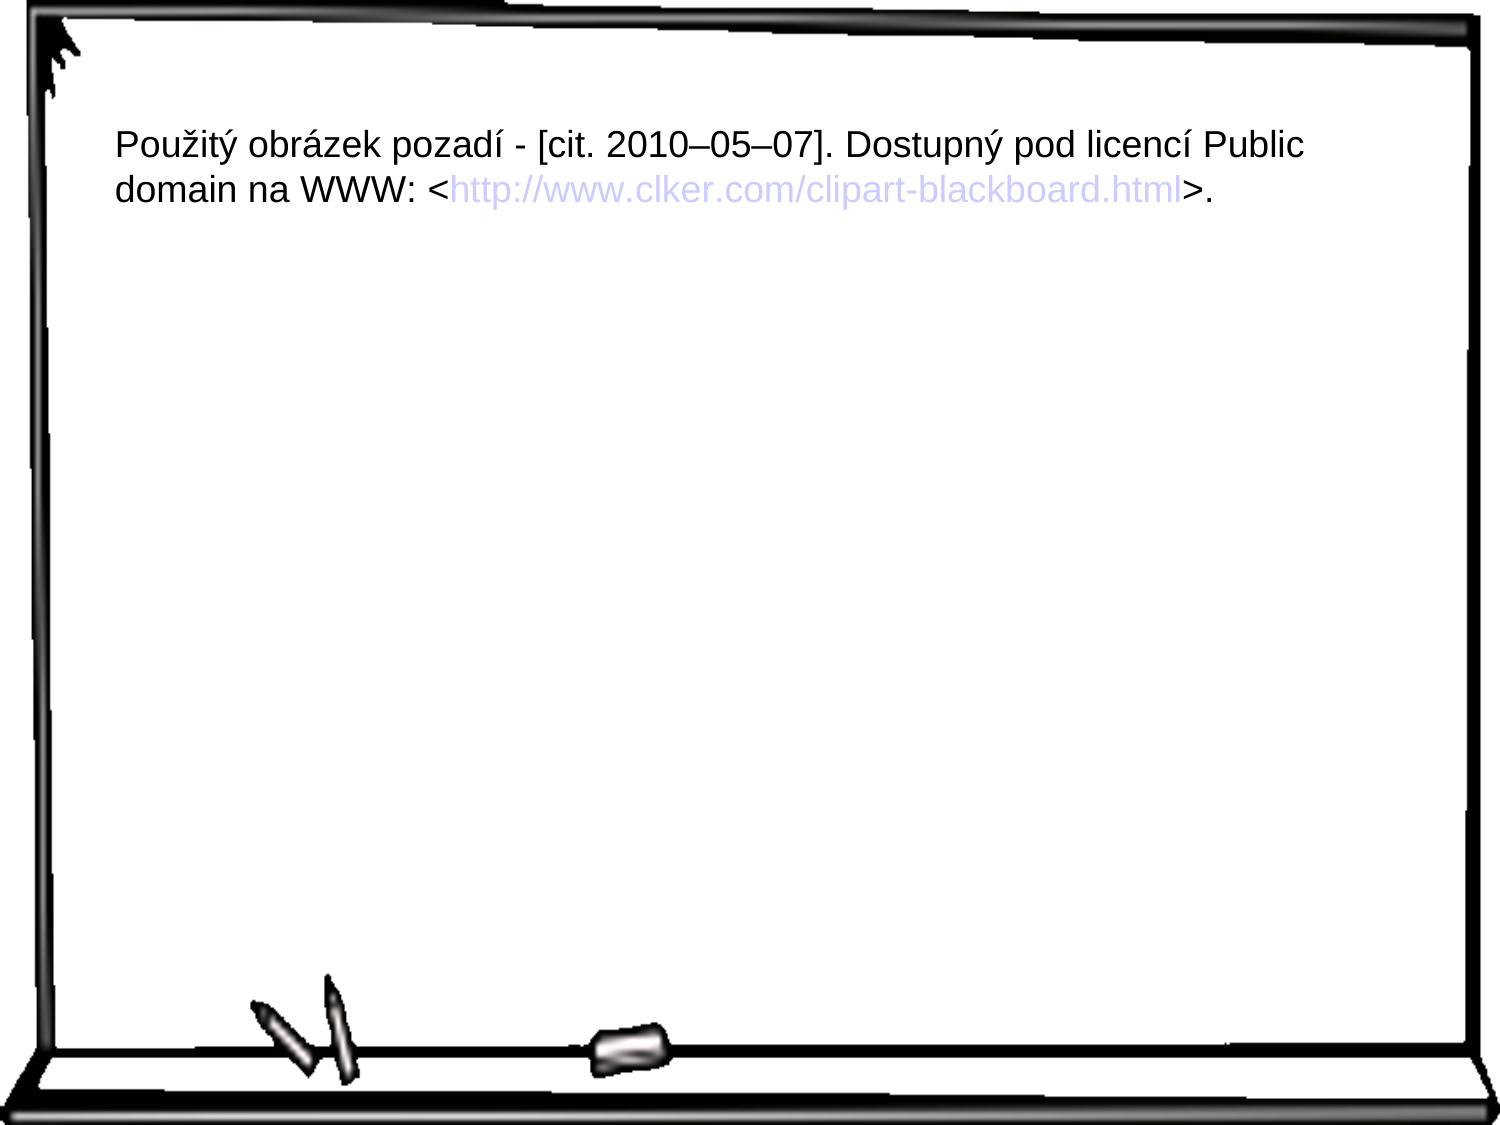

Použitý obrázek pozadí - [cit. 2010–05–07]. Dostupný pod licencí Public domain na WWW: <http://www.clker.com/clipart-blackboard.html>.